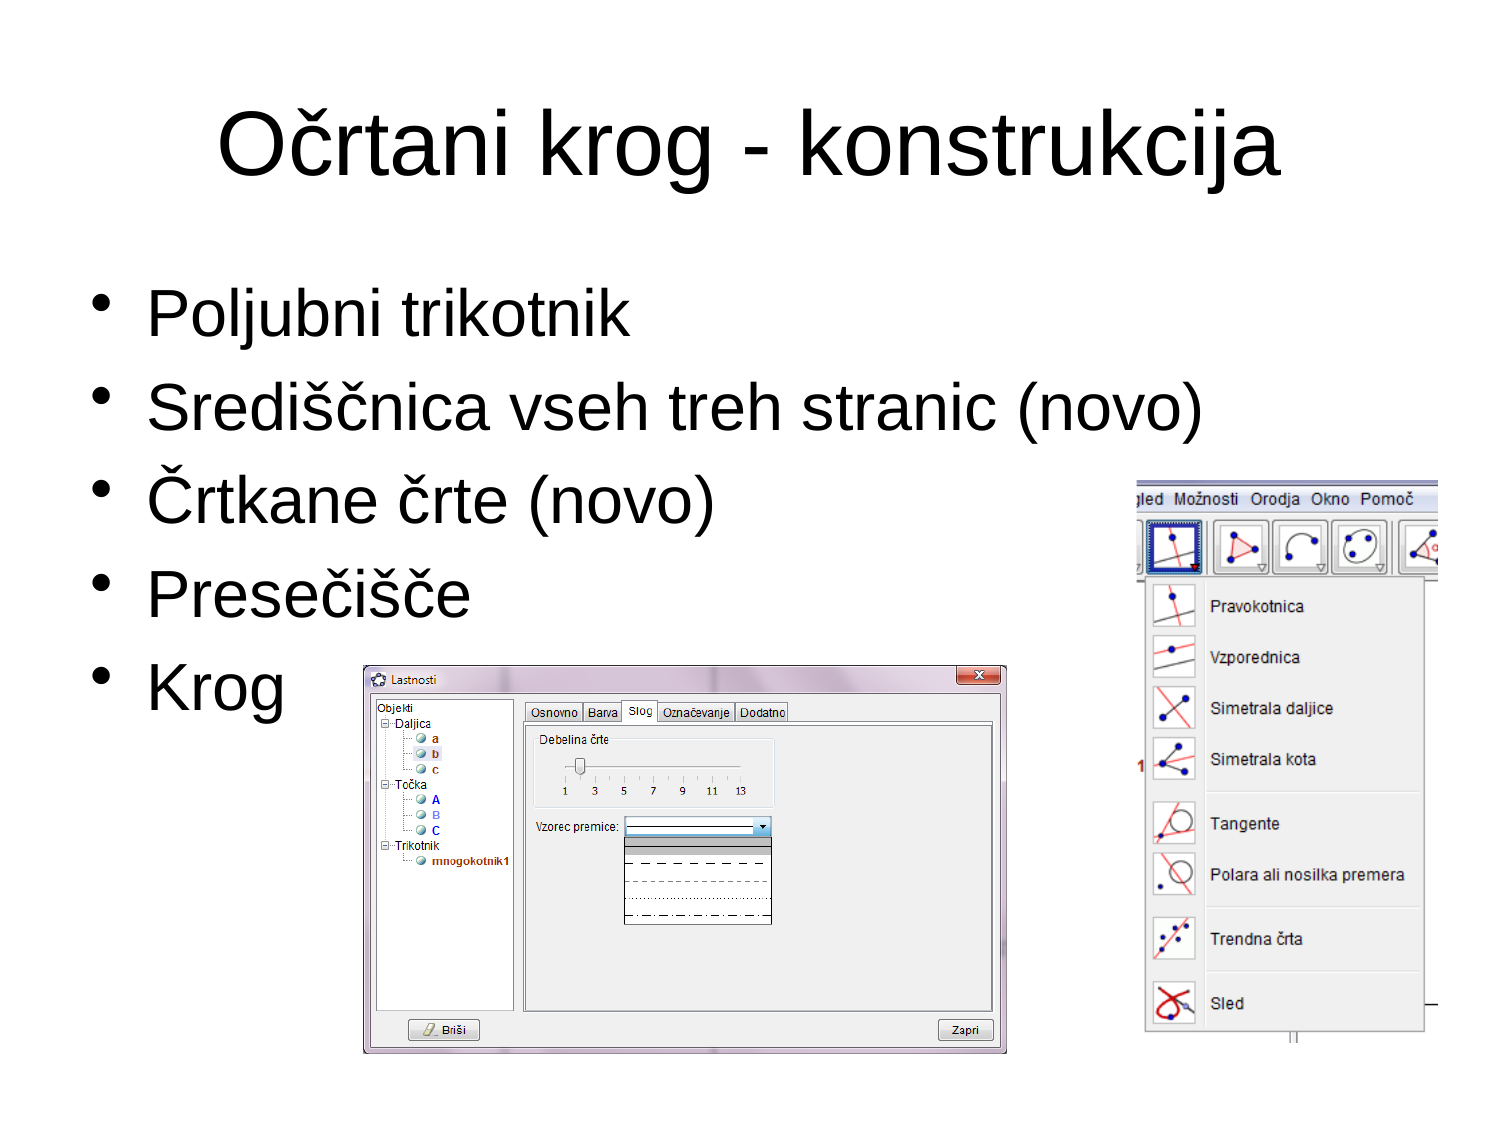

# Očrtani krog - konstrukcija
Poljubni trikotnik
Središčnica vseh treh stranic (novo)
Črtkane črte (novo)
Presečišče
Krog